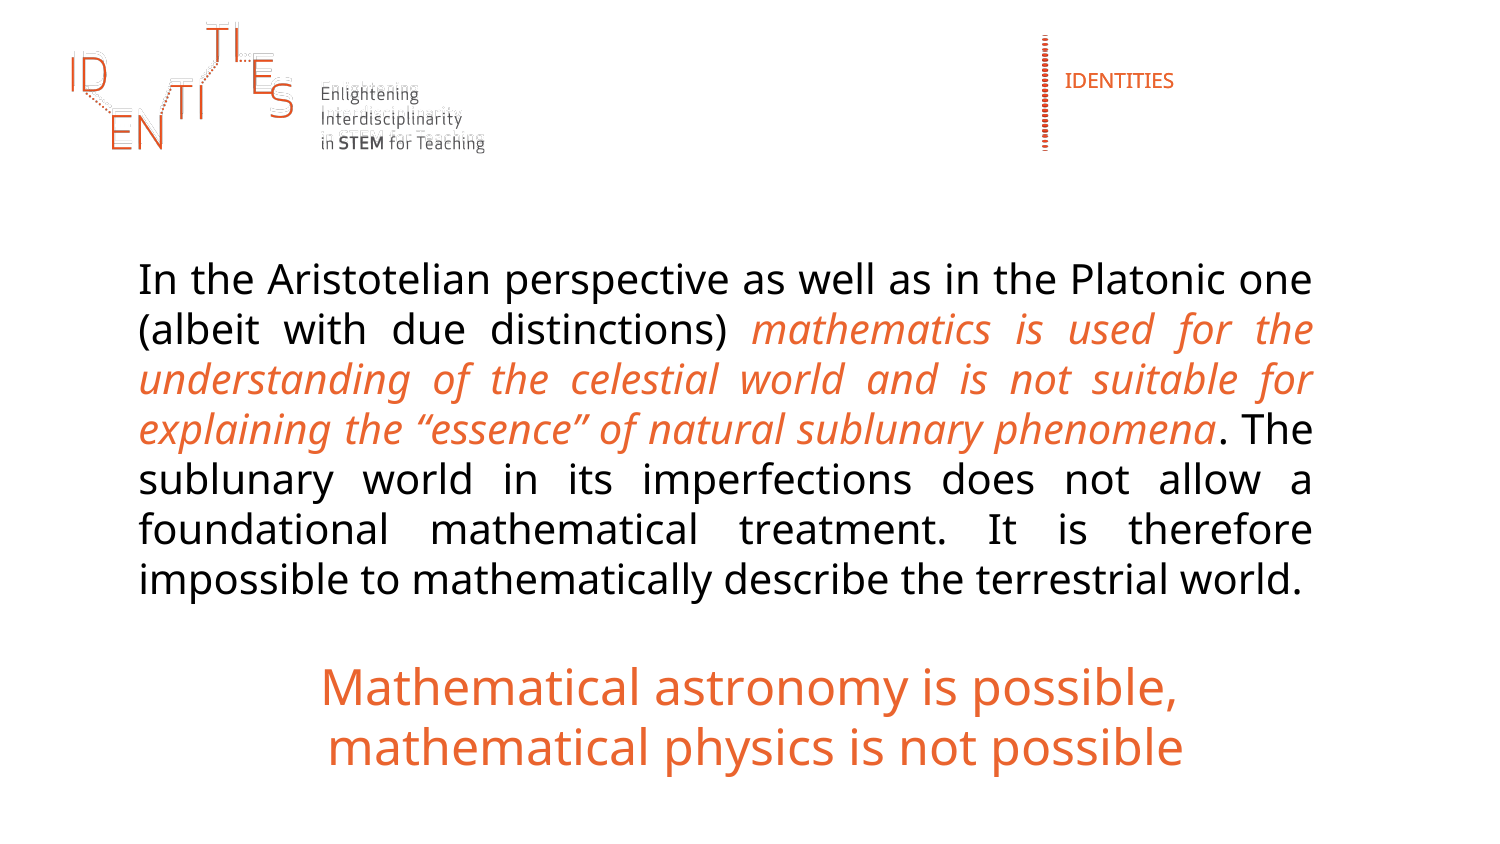

IDENTITIES
IDENTITIES
In the Aristotelian perspective as well as in the Platonic one (albeit with due distinctions) mathematics is used for the understanding of the celestial world and is not suitable for explaining the “essence” of natural sublunary phenomena. The sublunary world in its imperfections does not allow a foundational mathematical treatment. It is therefore impossible to mathematically describe the terrestrial world.
Mathematical astronomy is possible,
 mathematical physics is not possible